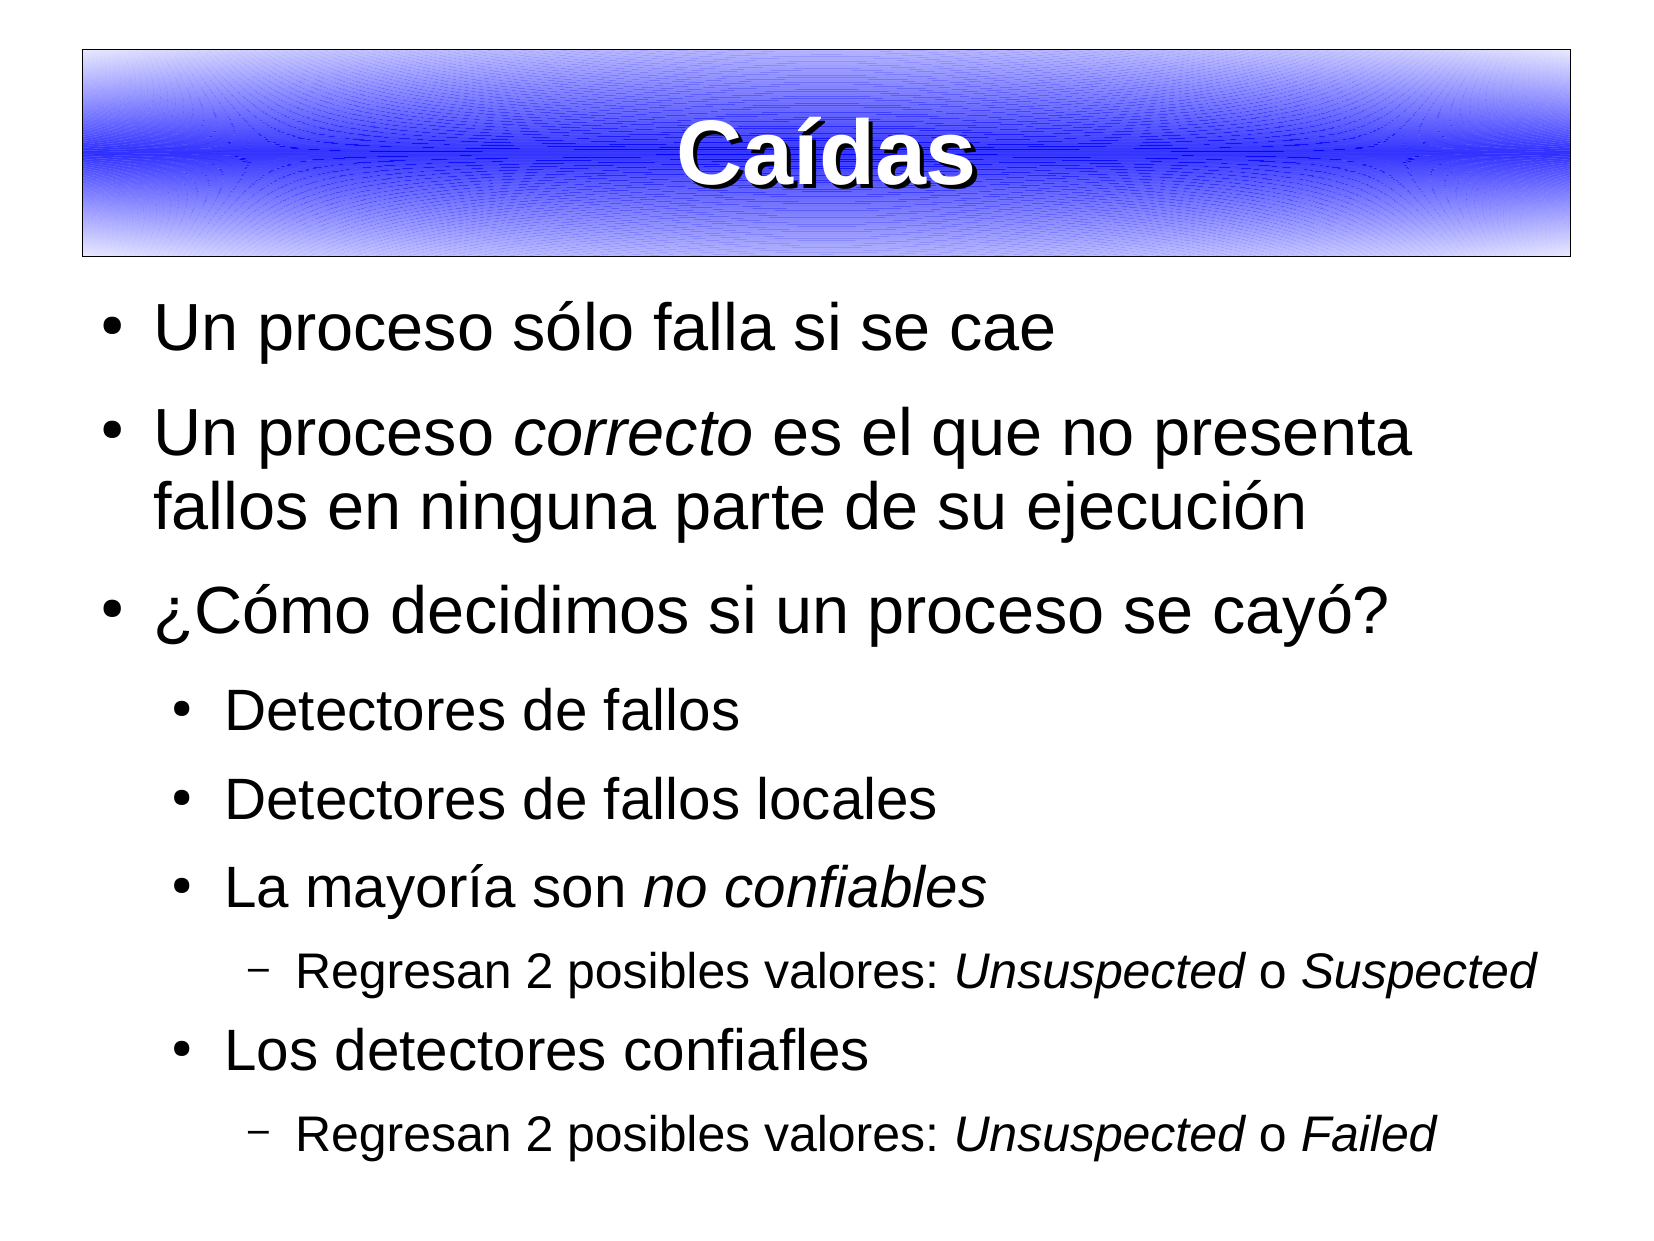

# Caídas
Un proceso sólo falla si se cae
Un proceso correcto es el que no presenta fallos en ninguna parte de su ejecución
¿Cómo decidimos si un proceso se cayó?
Detectores de fallos
Detectores de fallos locales
La mayoría son no confiables
Regresan 2 posibles valores: Unsuspected o Suspected
Los detectores confiafles
Regresan 2 posibles valores: Unsuspected o Failed